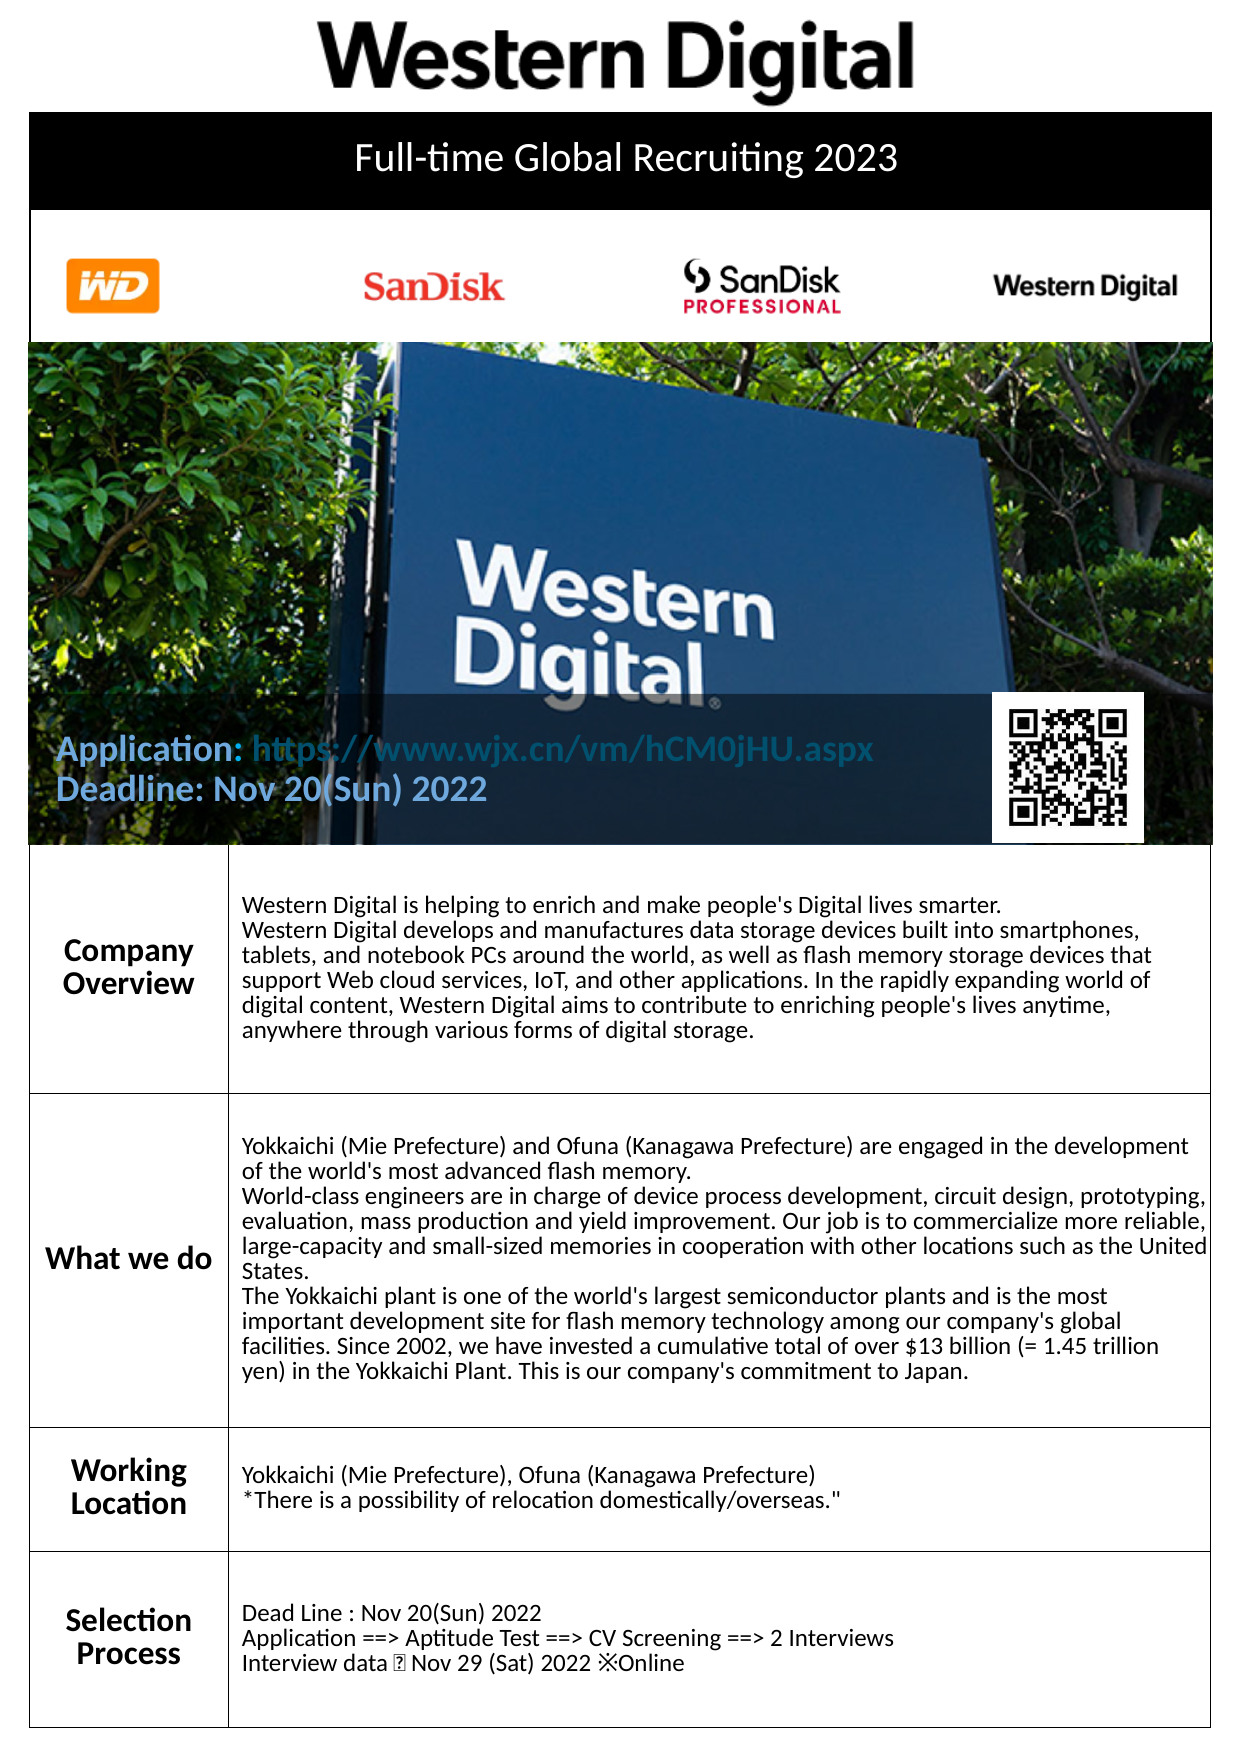

| Full-time Global Recruiting 2023 |
| --- |
| |
Application: https://www.wjx.cn/vm/hCM0jHU.aspx
Deadline: Nov 20(Sun) 2022
| Company Overview | Western Digital is helping to enrich and make people's Digital lives smarter. Western Digital develops and manufactures data storage devices built into smartphones, tablets, and notebook PCs around the world, as well as flash memory storage devices that support Web cloud services, IoT, and other applications. In the rapidly expanding world of digital content, Western Digital aims to contribute to enriching people's lives anytime, anywhere through various forms of digital storage. |
| --- | --- |
| What we do | Yokkaichi (Mie Prefecture) and Ofuna (Kanagawa Prefecture) are engaged in the development of the world's most advanced flash memory. World-class engineers are in charge of device process development, circuit design, prototyping, evaluation, mass production and yield improvement. Our job is to commercialize more reliable, large-capacity and small-sized memories in cooperation with other locations such as the United States. The Yokkaichi plant is one of the world's largest semiconductor plants and is the most important development site for flash memory technology among our company's global facilities. Since 2002, we have invested a cumulative total of over $13 billion (= 1.45 trillion yen) in the Yokkaichi Plant. This is our company's commitment to Japan. |
| Working Location | Yokkaichi (Mie Prefecture), Ofuna (Kanagawa Prefecture) \*There is a possibility of relocation domestically/overseas." |
| Selection Process | Dead Line : Nov 20(Sun) 2022 Application ==> Aptitude Test ==> CV Screening ==> 2 Interviews Interview data：Nov 29 (Sat) 2022 ※Online |